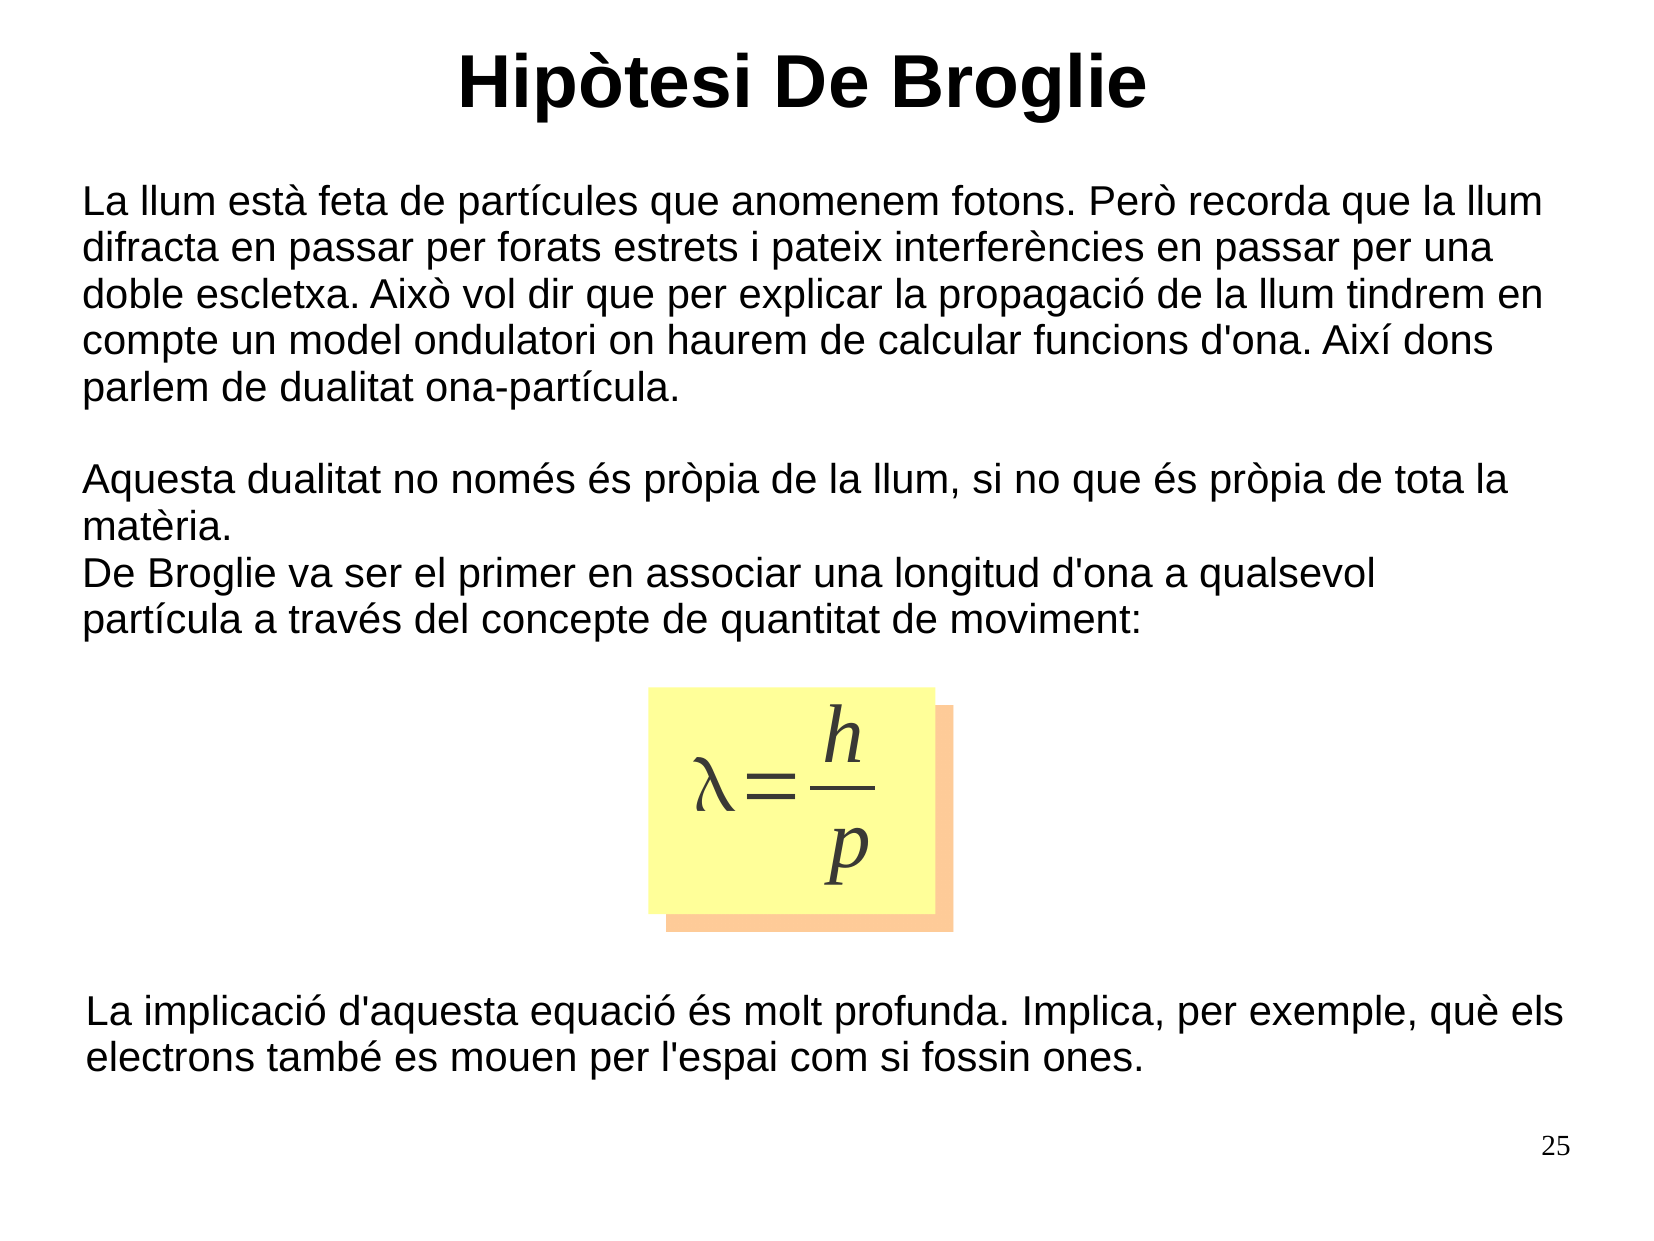

Hipòtesi De Broglie
La llum està feta de partícules que anomenem fotons. Però recorda que la llum difracta en passar per forats estrets i pateix interferències en passar per una doble escletxa. Això vol dir que per explicar la propagació de la llum tindrem en compte un model ondulatori on haurem de calcular funcions d'ona. Així dons parlem de dualitat ona-partícula.
Aquesta dualitat no només és pròpia de la llum, si no que és pròpia de tota la matèria.
De Broglie va ser el primer en associar una longitud d'ona a qualsevol partícula a través del concepte de quantitat de moviment:
La implicació d'aquesta equació és molt profunda. Implica, per exemple, què els electrons també es mouen per l'espai com si fossin ones.
25